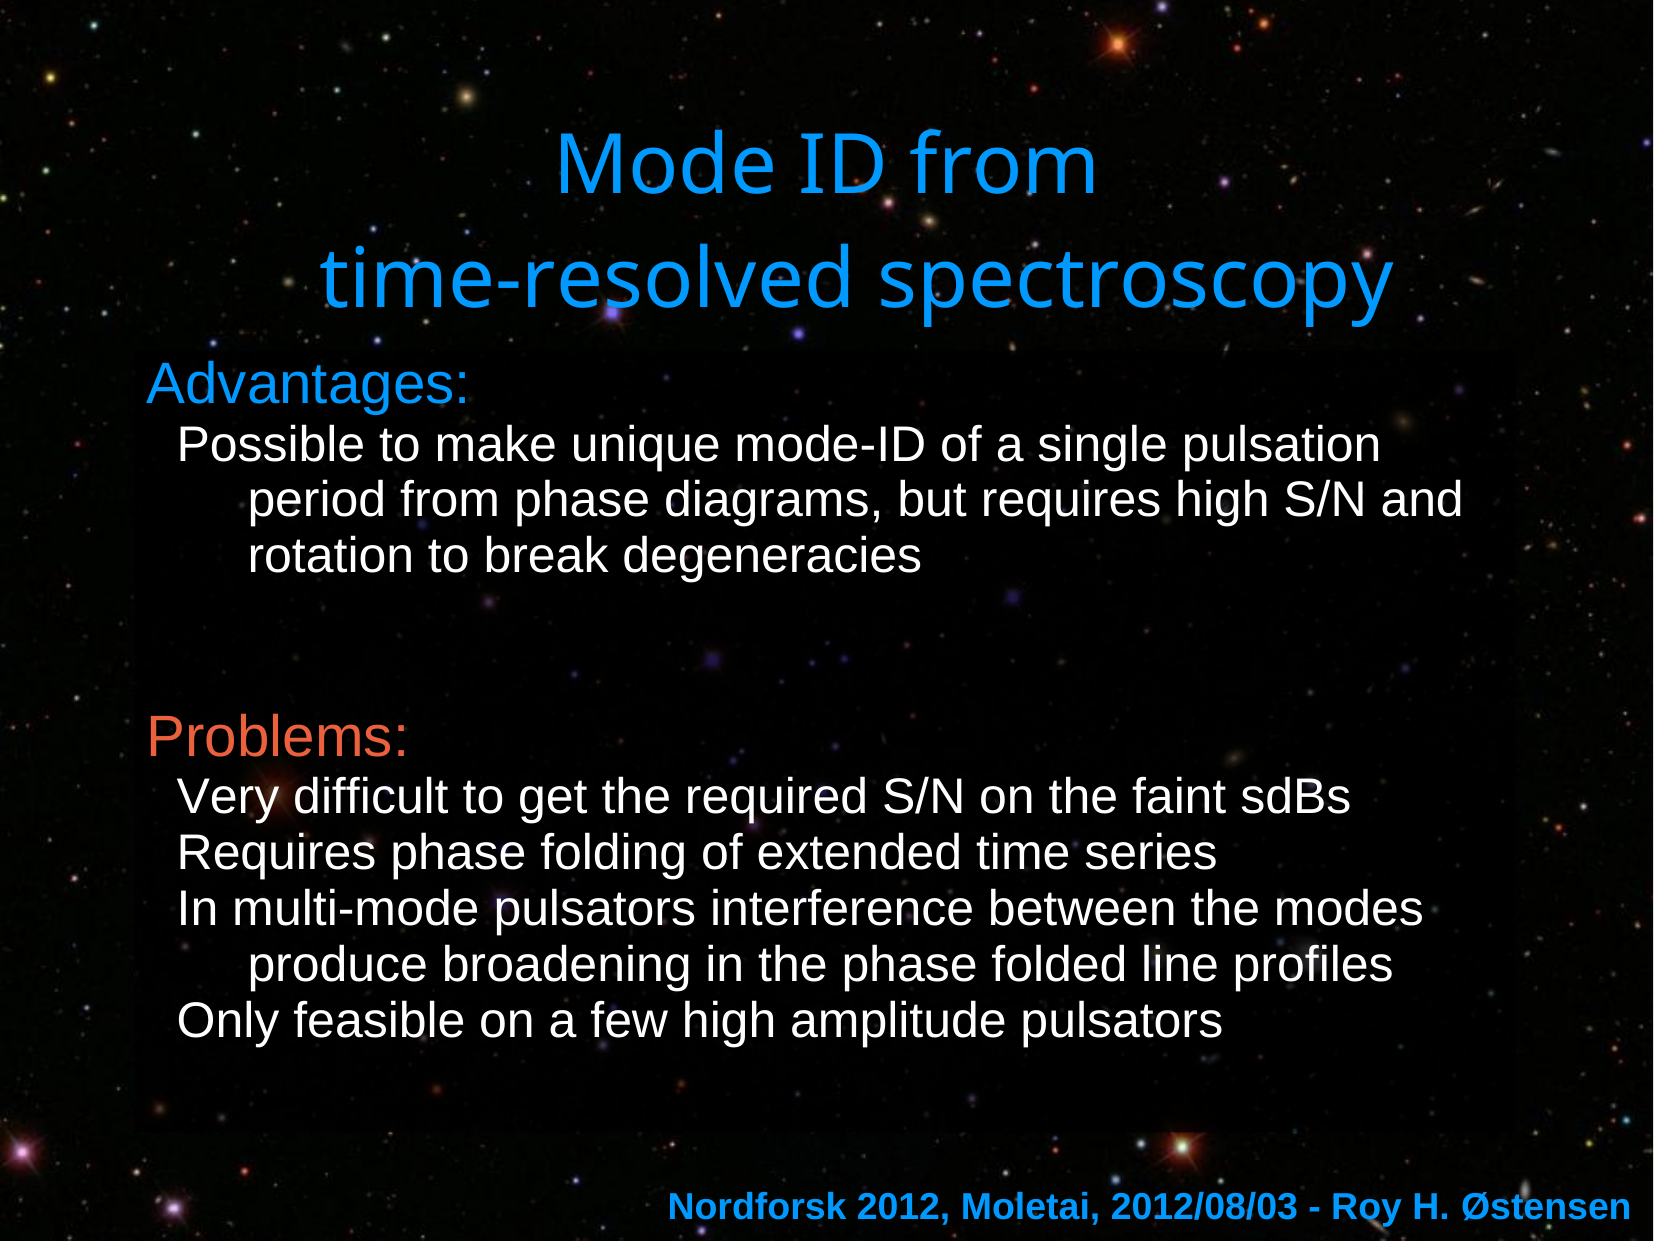

# Mode ID from time-resolved spectroscopy
Advantages:
Possible to make unique mode-ID of a single pulsation period from phase diagrams, but requires high S/N and rotation to break degeneracies
Problems:
Very difficult to get the required S/N on the faint sdBs
Requires phase folding of extended time series
In multi-mode pulsators interference between the modes produce broadening in the phase folded line profiles
Only feasible on a few high amplitude pulsators